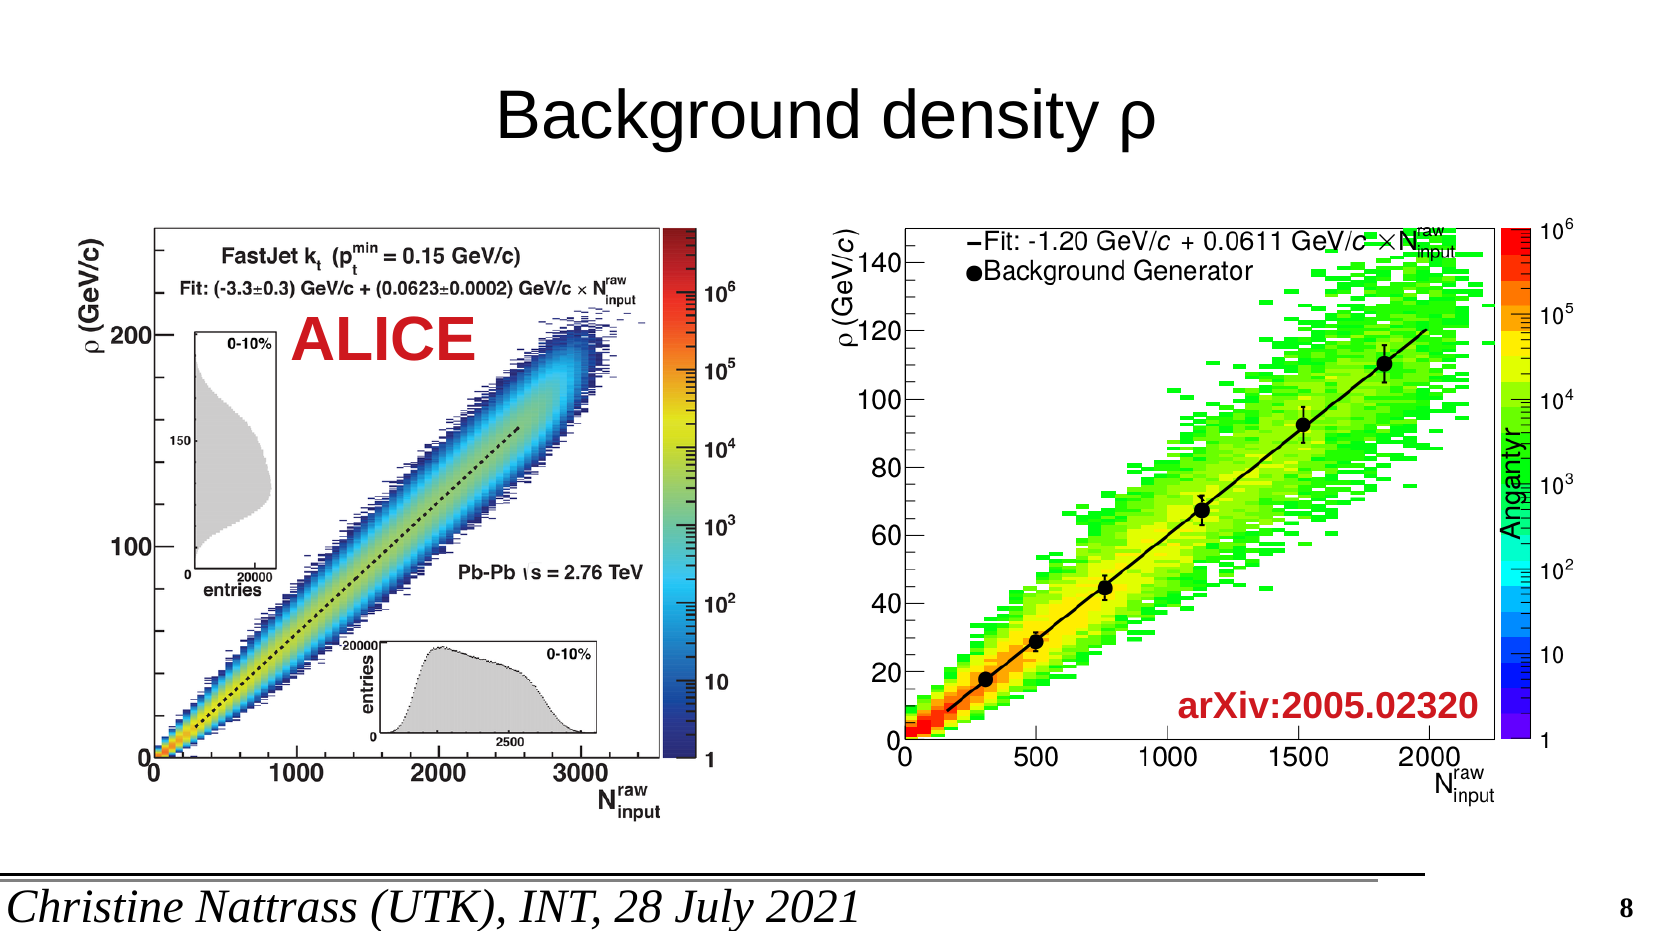

# Background density ρ
`
ALICE
arXiv:2005.02320